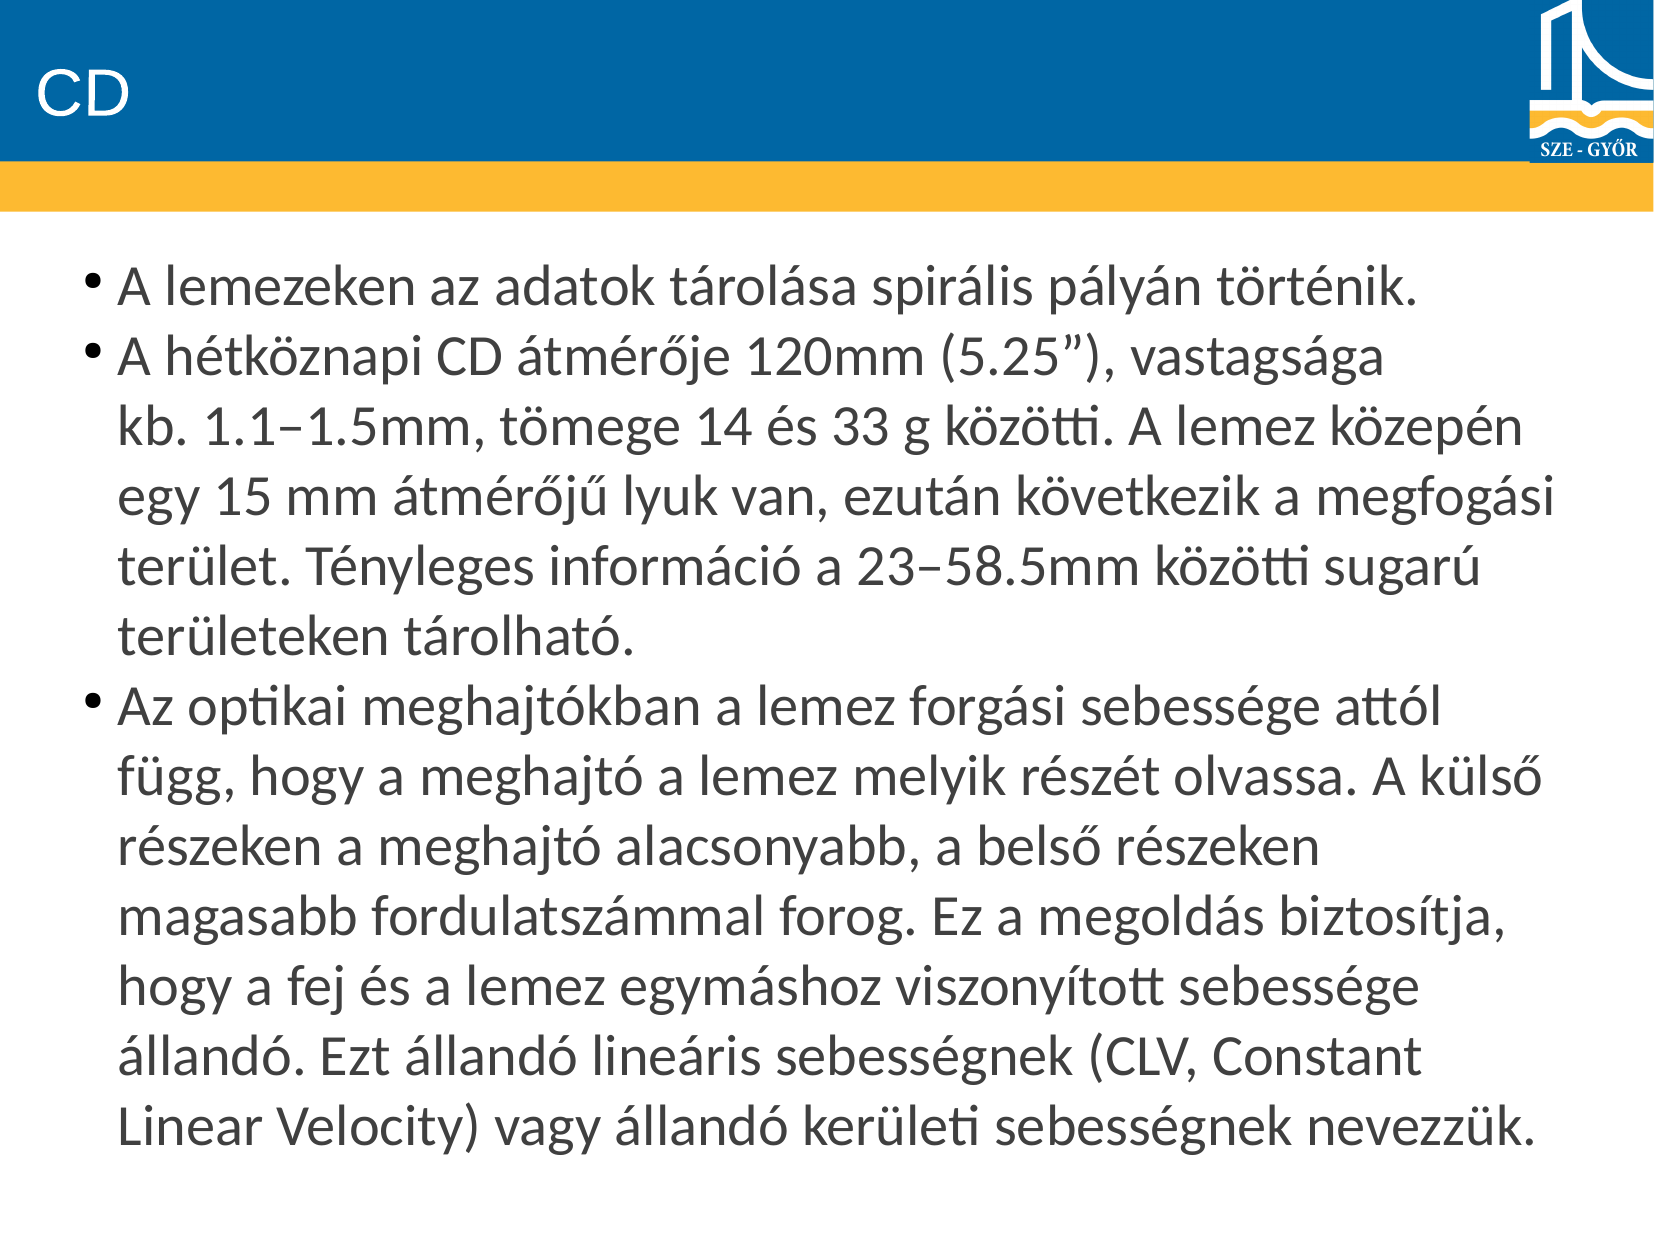

CD
A lemezeken az adatok tárolása spirális pályán történik.
A hétköznapi CD átmérője 120mm (5.25”), vastagsága
kb. 1.1–1.5mm, tömege 14 és 33 g közötti. A lemez közepén egy 15 mm átmérőjű lyuk van, ezután következik a megfogási terület. Tényleges információ a 23–58.5mm közötti sugarú területeken tárolható.
Az optikai meghajtókban a lemez forgási sebessége attól függ, hogy a meghajtó a lemez melyik részét olvassa. A külső részeken a meghajtó alacsonyabb, a belső részeken magasabb fordulatszámmal forog. Ez a megoldás biztosítja, hogy a fej és a lemez egymáshoz viszonyított sebessége állandó. Ezt állandó lineáris sebességnek (CLV, Constant Linear Velocity) vagy állandó kerületi sebességnek nevezzük.